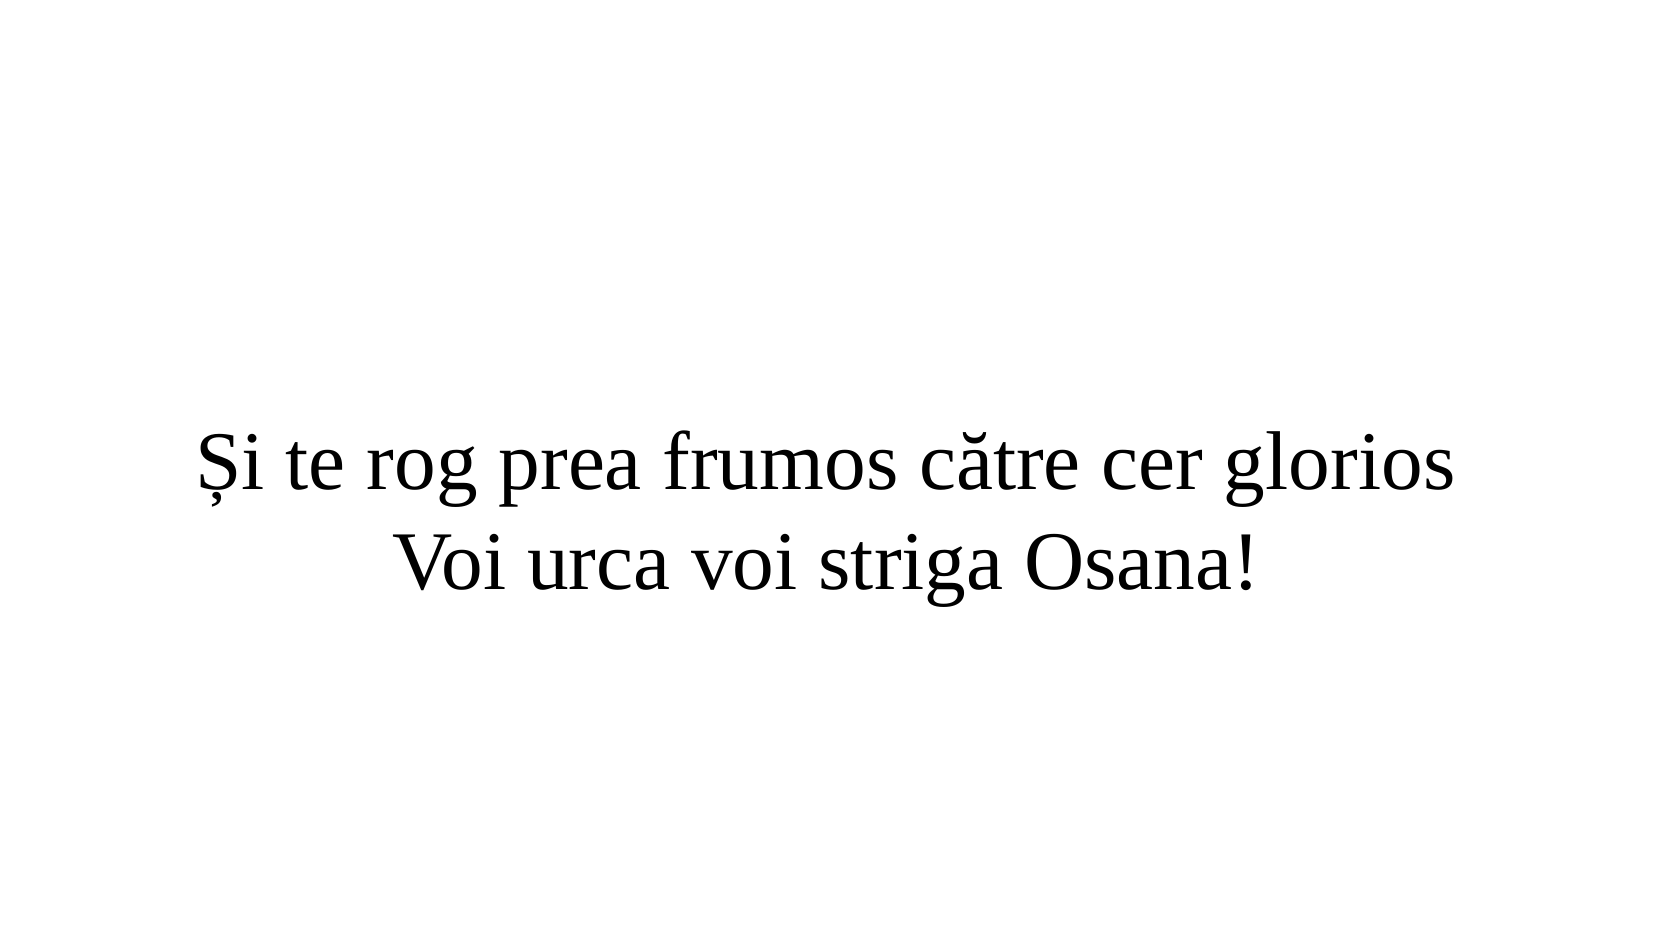

# Și te rog prea frumos către cer glorios
Voi urca voi striga Osana!